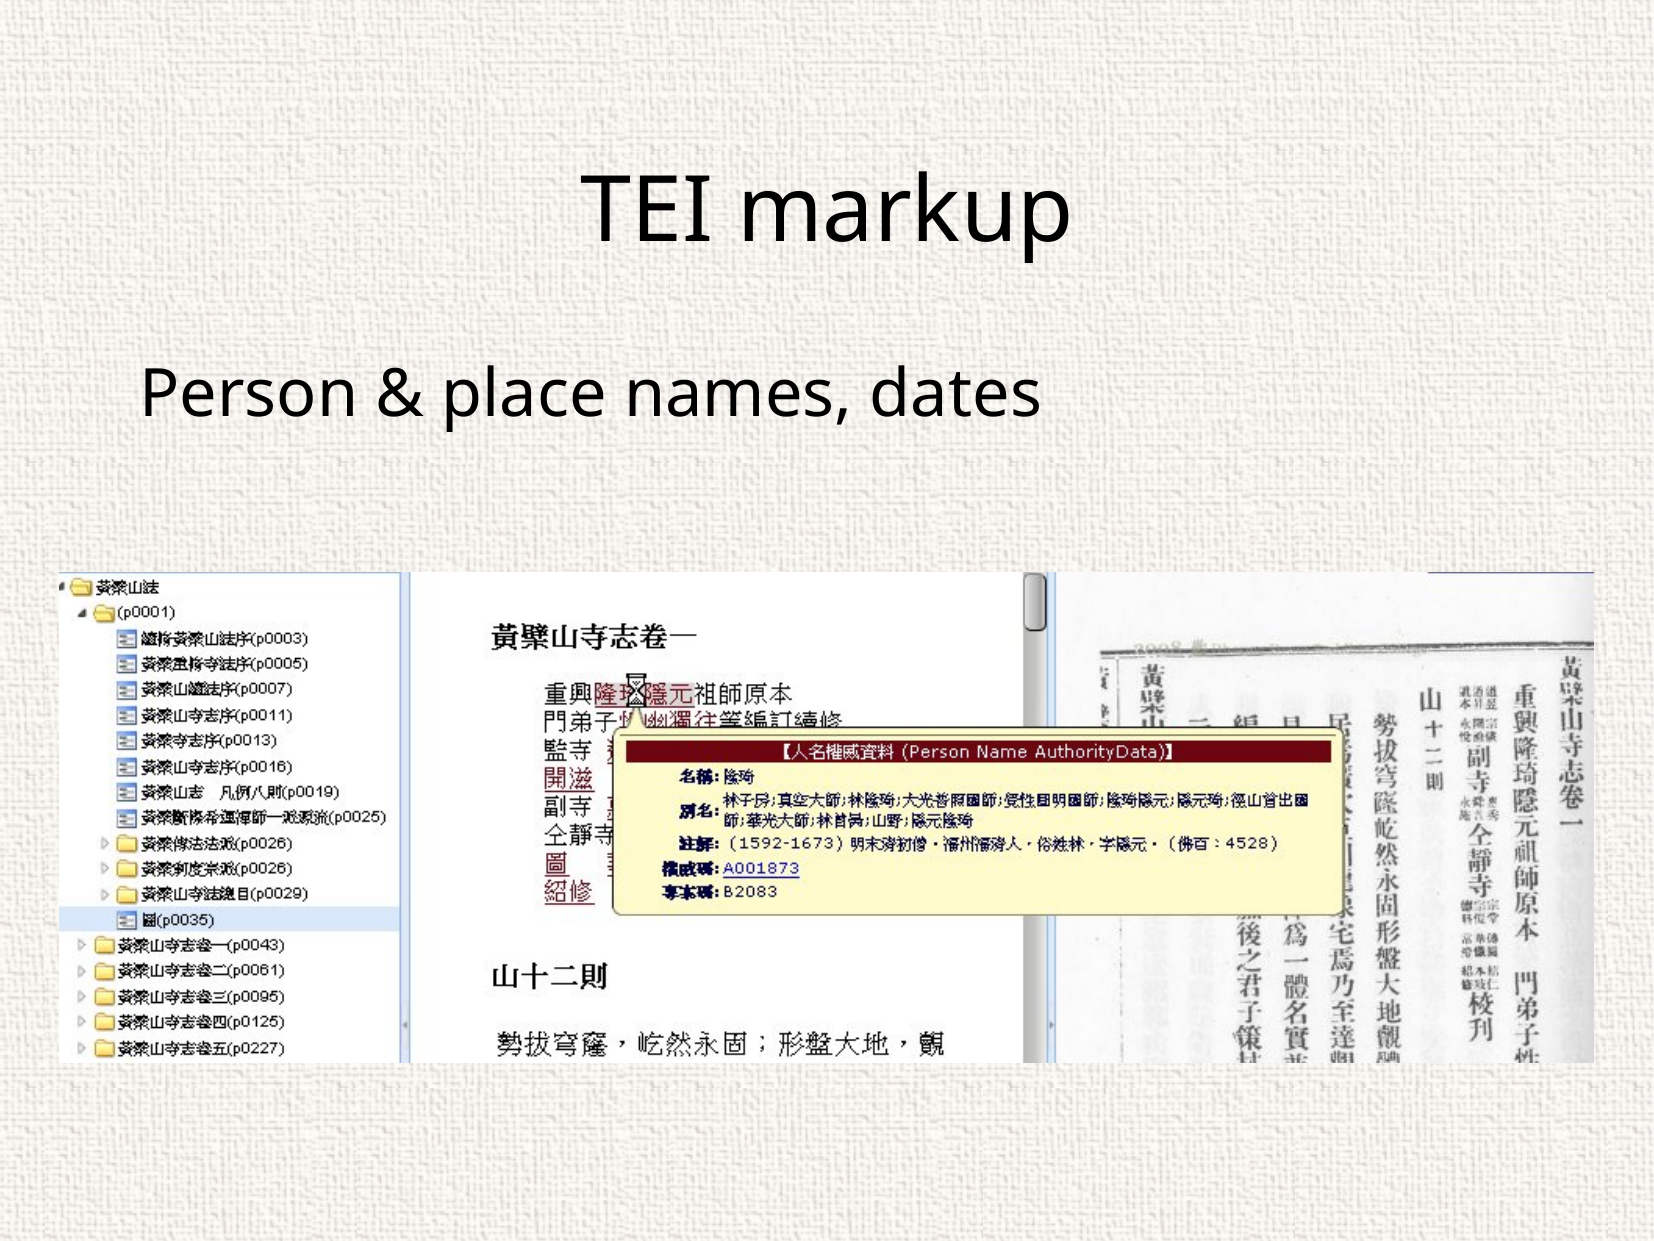

# TEI markup
Person & place names, dates